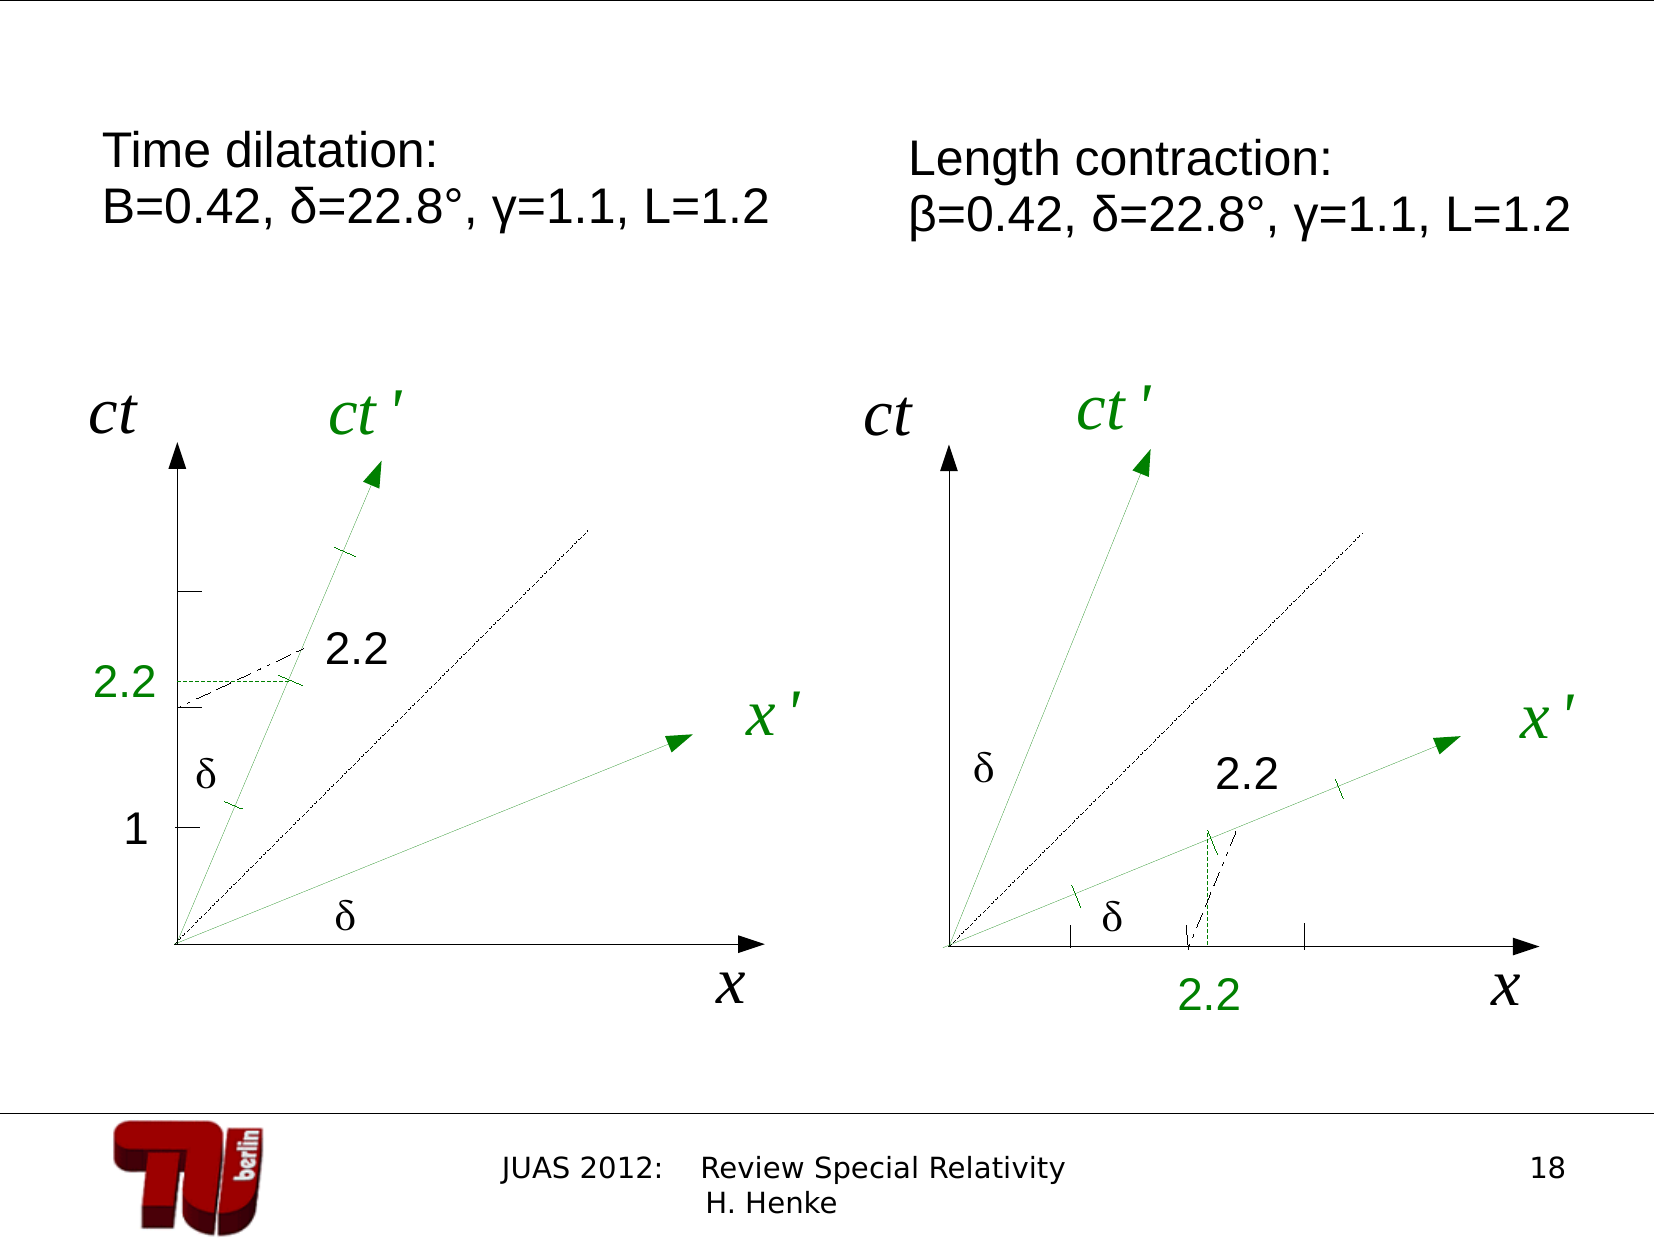

Time dilatation:
Β=0.42, δ=22.8°, γ=1.1, L=1.2
Length contraction:
β=0.42, δ=22.8°, γ=1.1, L=1.2
2.2
2.2
2.2
1
2.2
18